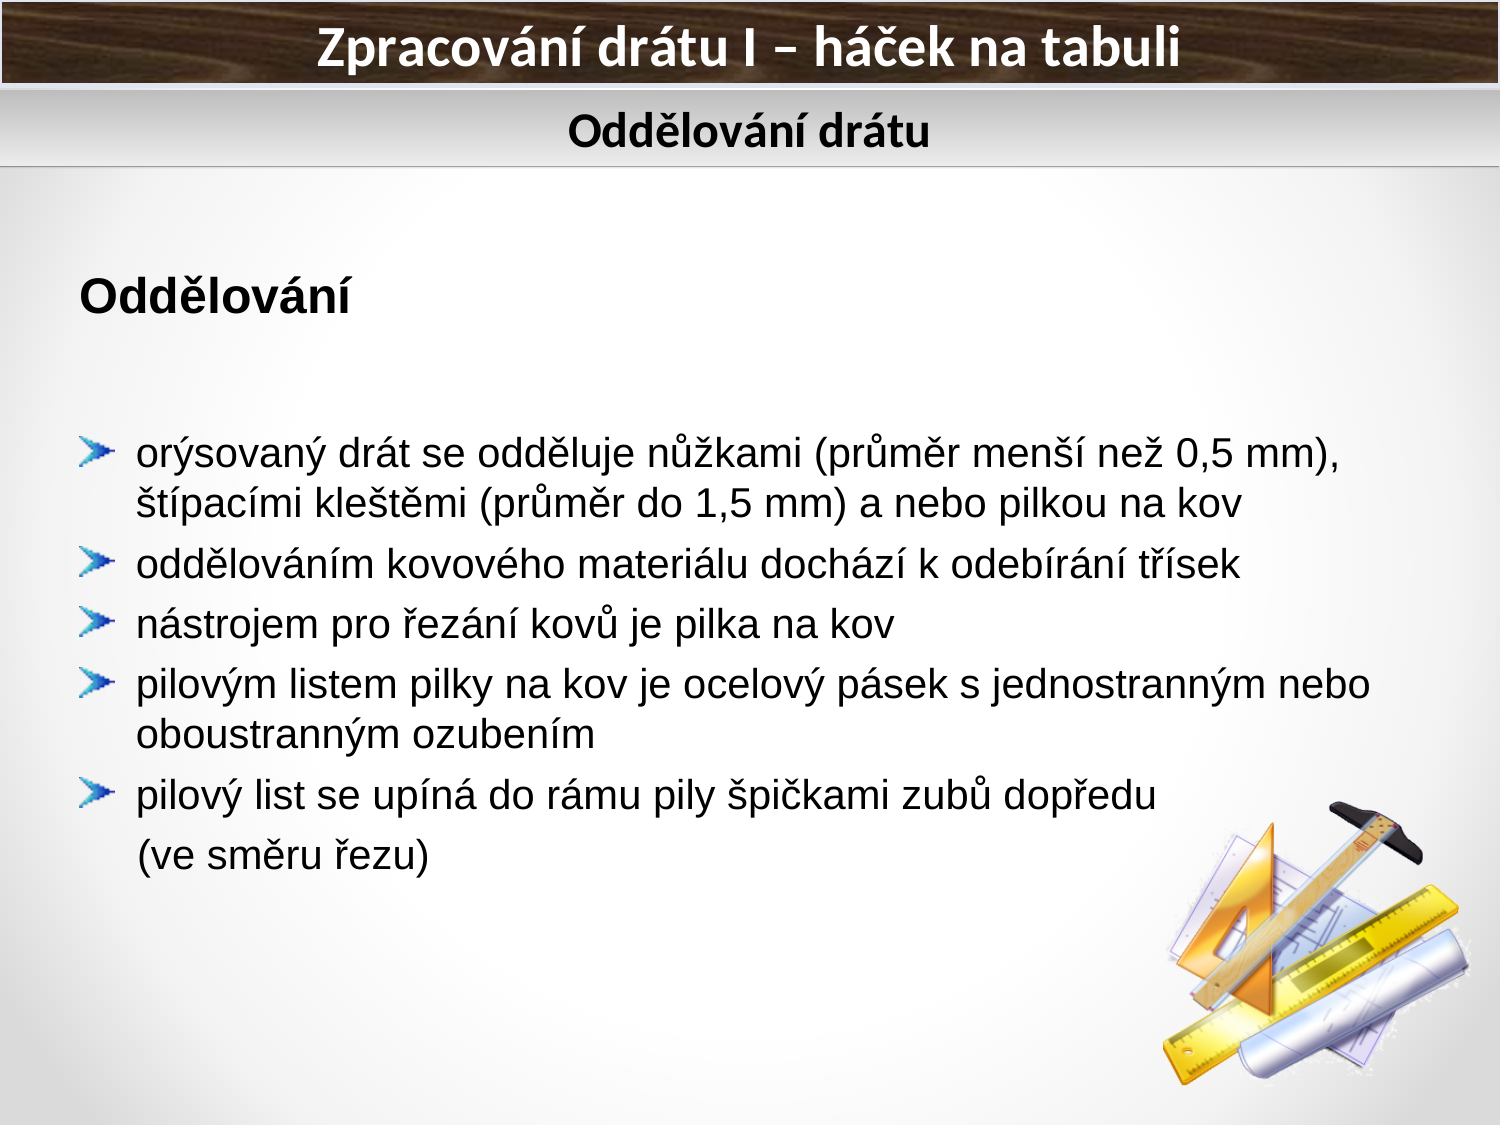

Zpracování drátu I – háček na tabuli
Oddělování drátu
Oddělování
orýsovaný drát se odděluje nůžkami (průměr menší než 0,5 mm), štípacími kleštěmi (průměr do 1,5 mm) a nebo pilkou na kov
oddělováním kovového materiálu dochází k odebírání třísek
nástrojem pro řezání kovů je pilka na kov
pilovým listem pilky na kov je ocelový pásek s jednostranným nebo oboustranným ozubením
pilový list se upíná do rámu pily špičkami zubů dopředu
 (ve směru řezu)